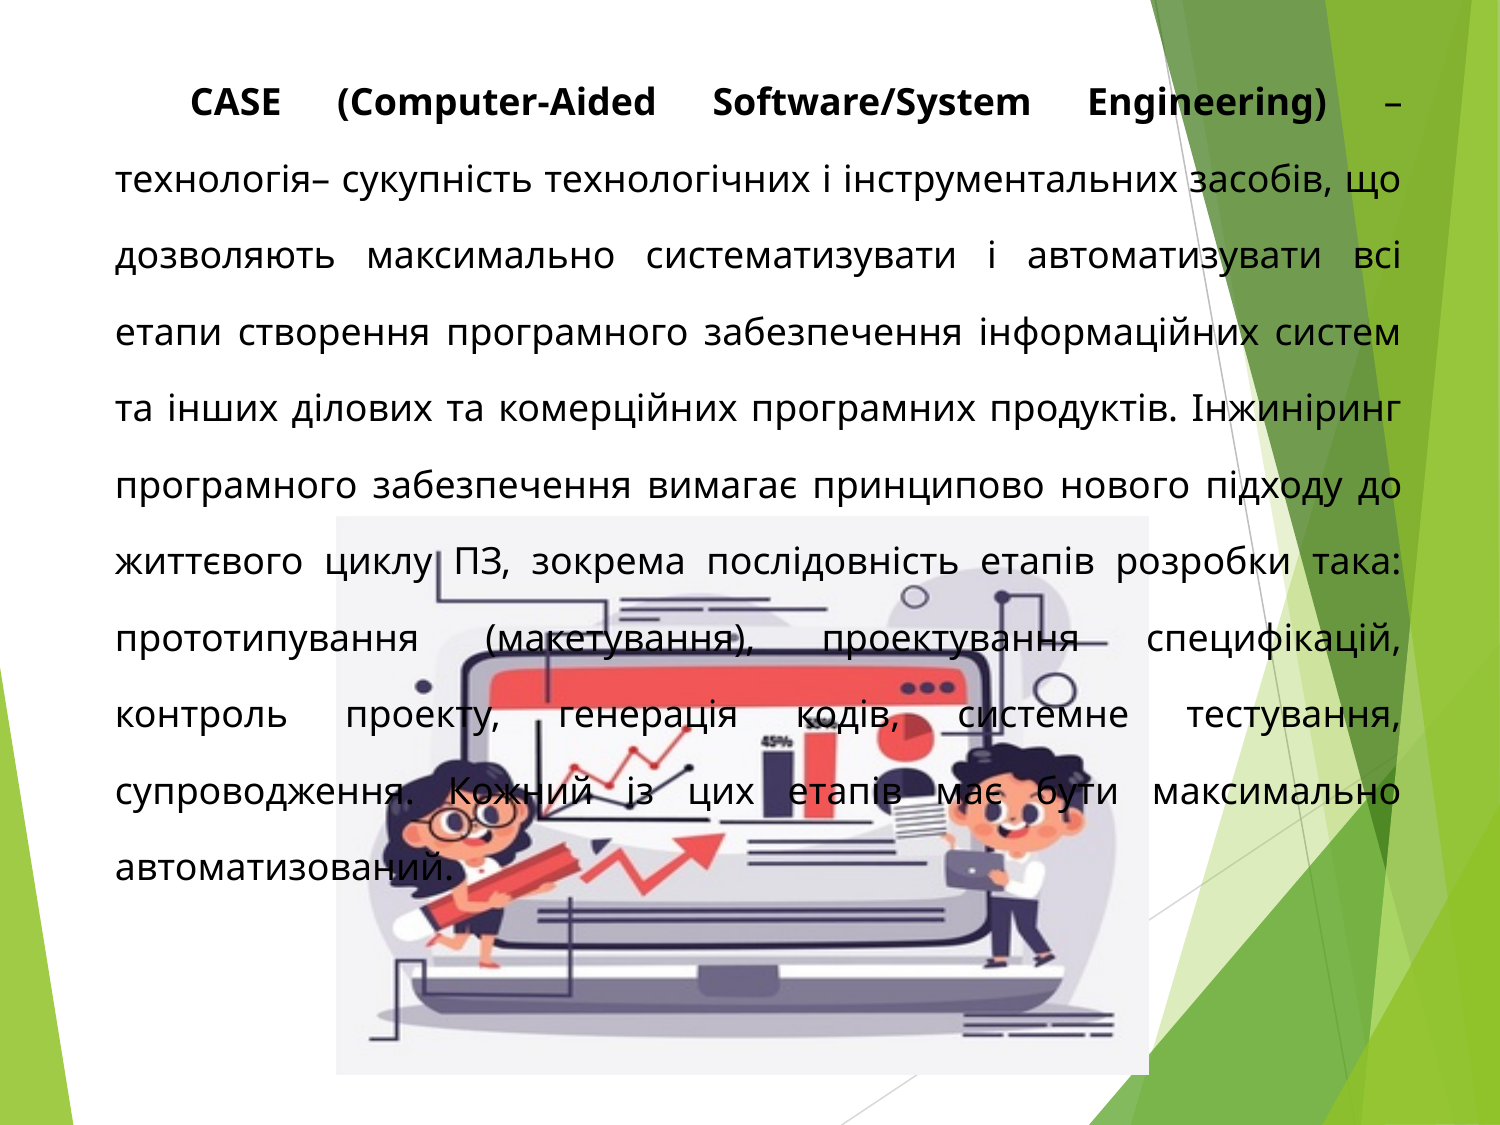

САSЕ (Computer-Aided Software/System Engineering) – технологія– сукупність технологічних і інструментальних засобів, що дозволяють максимально систематизувати і автоматизувати всі етапи створення програмного забезпечення інформаційних систем та інших ділових та комерційних програмних продуктів. Інжиніринг програмного забезпечення вимагає принципово ново­го підходу до життєвого циклу ПЗ, зокрема послідовність етапів розробки така: прототипування (макетування), проектування специфікацій, контроль проекту, генерація кодів, системне тестування, супроводження. Кожний із цих етапів має бути максимально автоматизований.